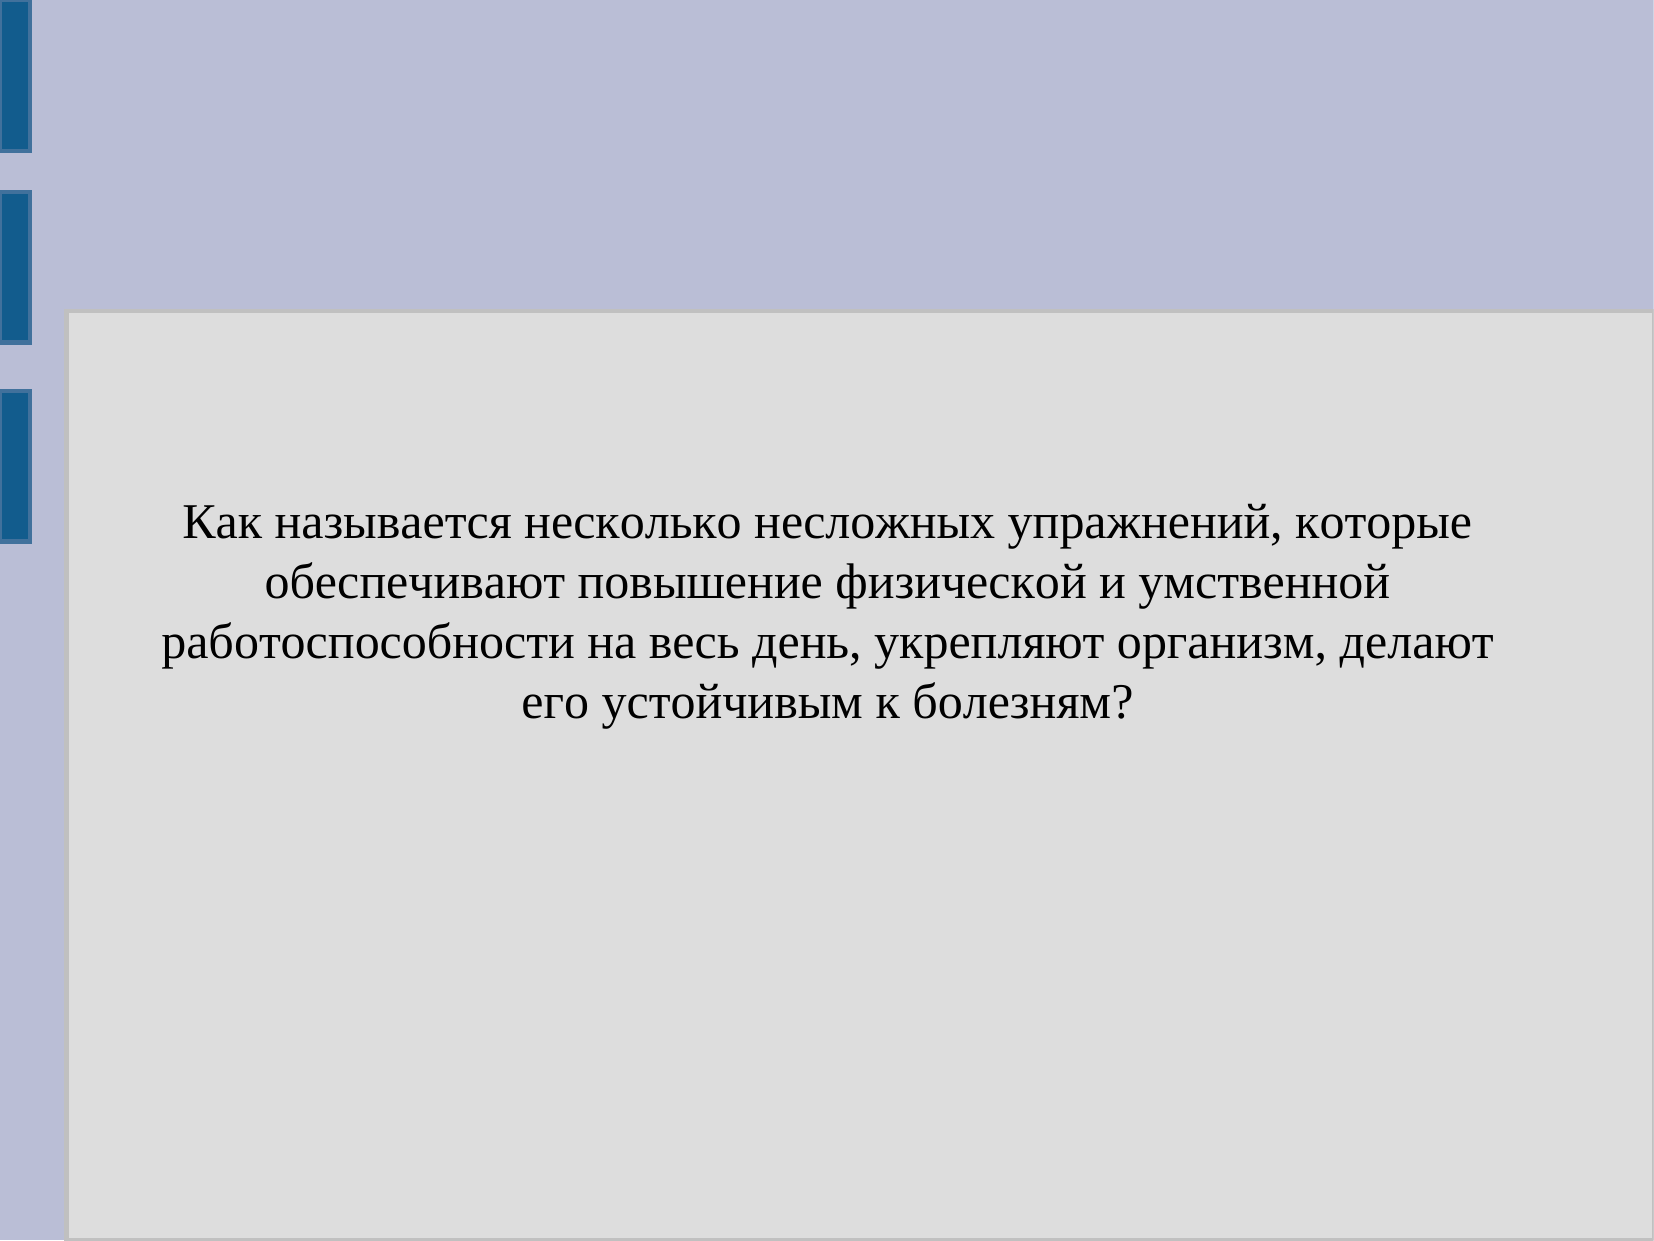

# Как называется несколько несложных упражнений, которые обеспечивают повышение физической и умственной работоспособности на весь день, укрепляют организм, делают его устойчивым к болезням?